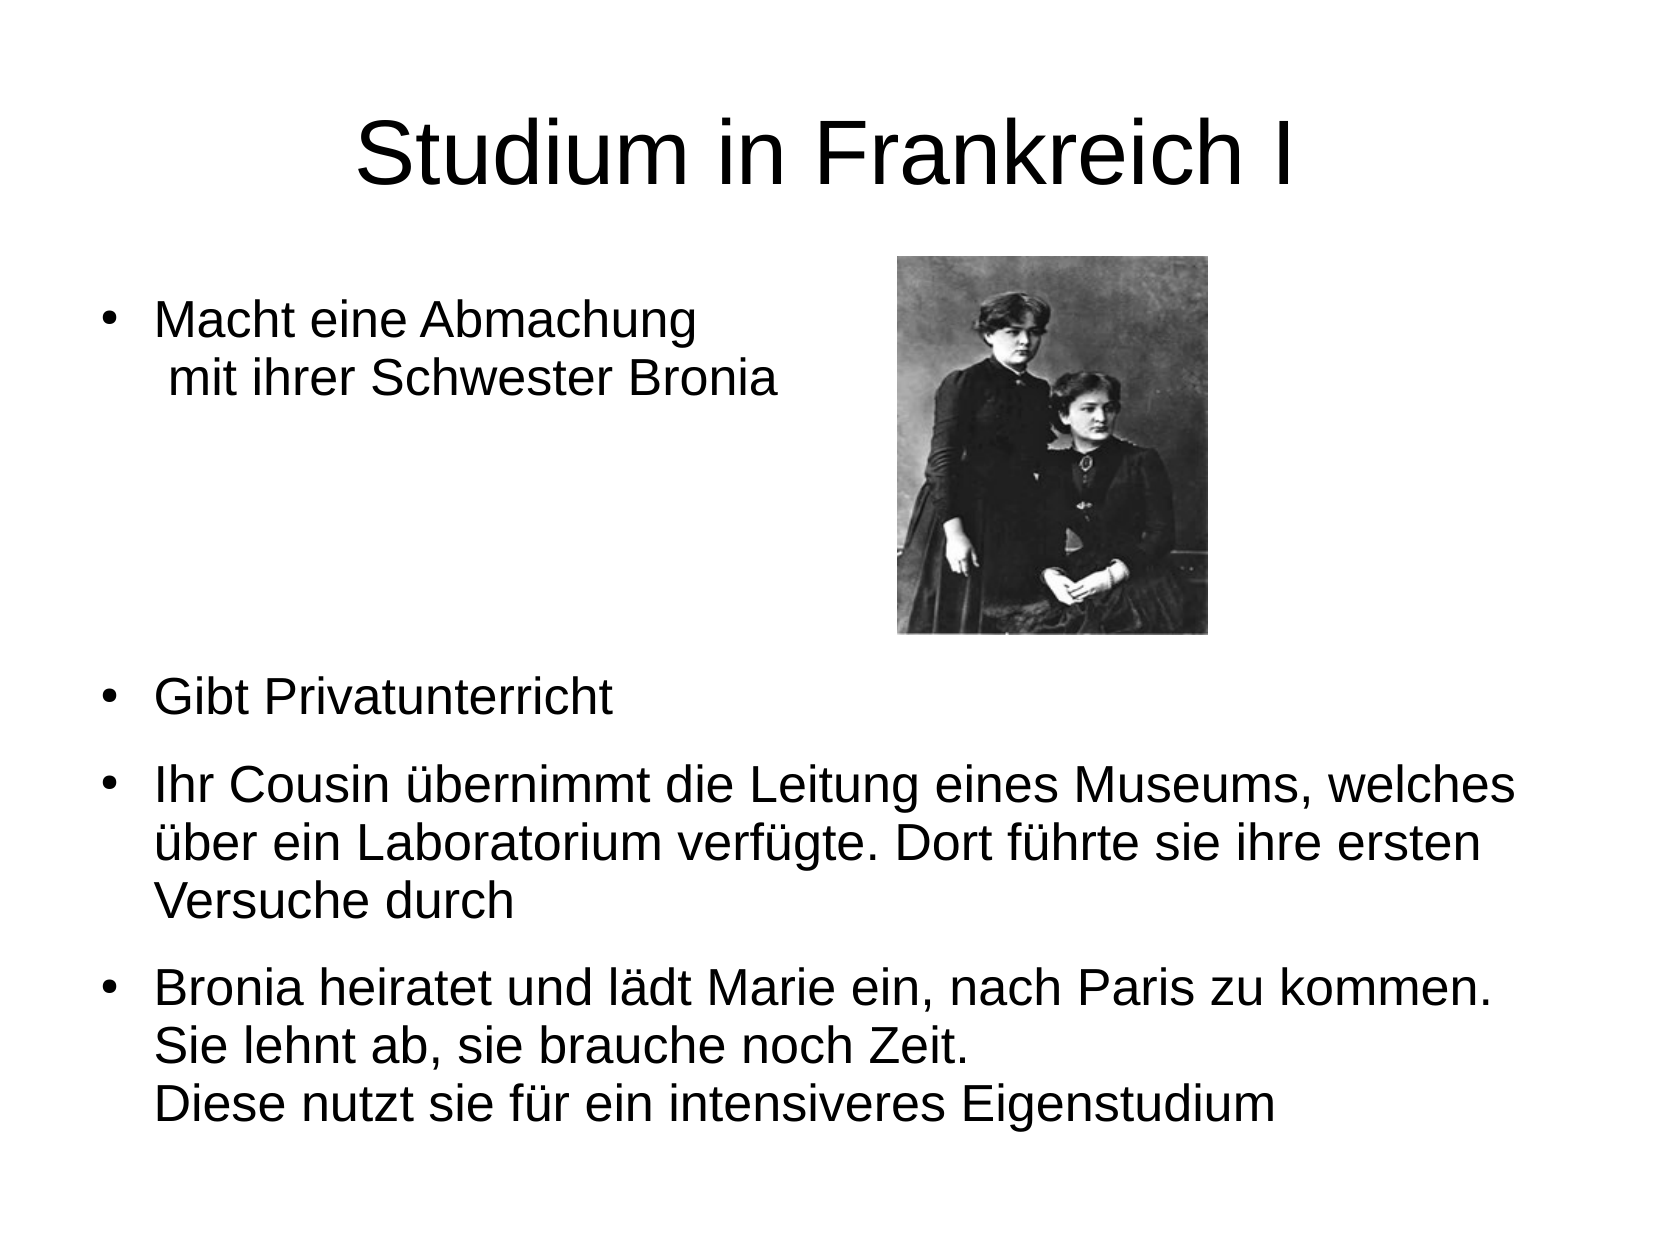

# Studium in Frankreich I
Macht eine Abmachung
 mit ihrer Schwester Bronia
Gibt Privatunterricht
Ihr Cousin übernimmt die Leitung eines Museums, welches über ein Laboratorium verfügte. Dort führte sie ihre ersten Versuche durch
Bronia heiratet und lädt Marie ein, nach Paris zu kommen.
Sie lehnt ab, sie brauche noch Zeit.
Diese nutzt sie für ein intensiveres Eigenstudium